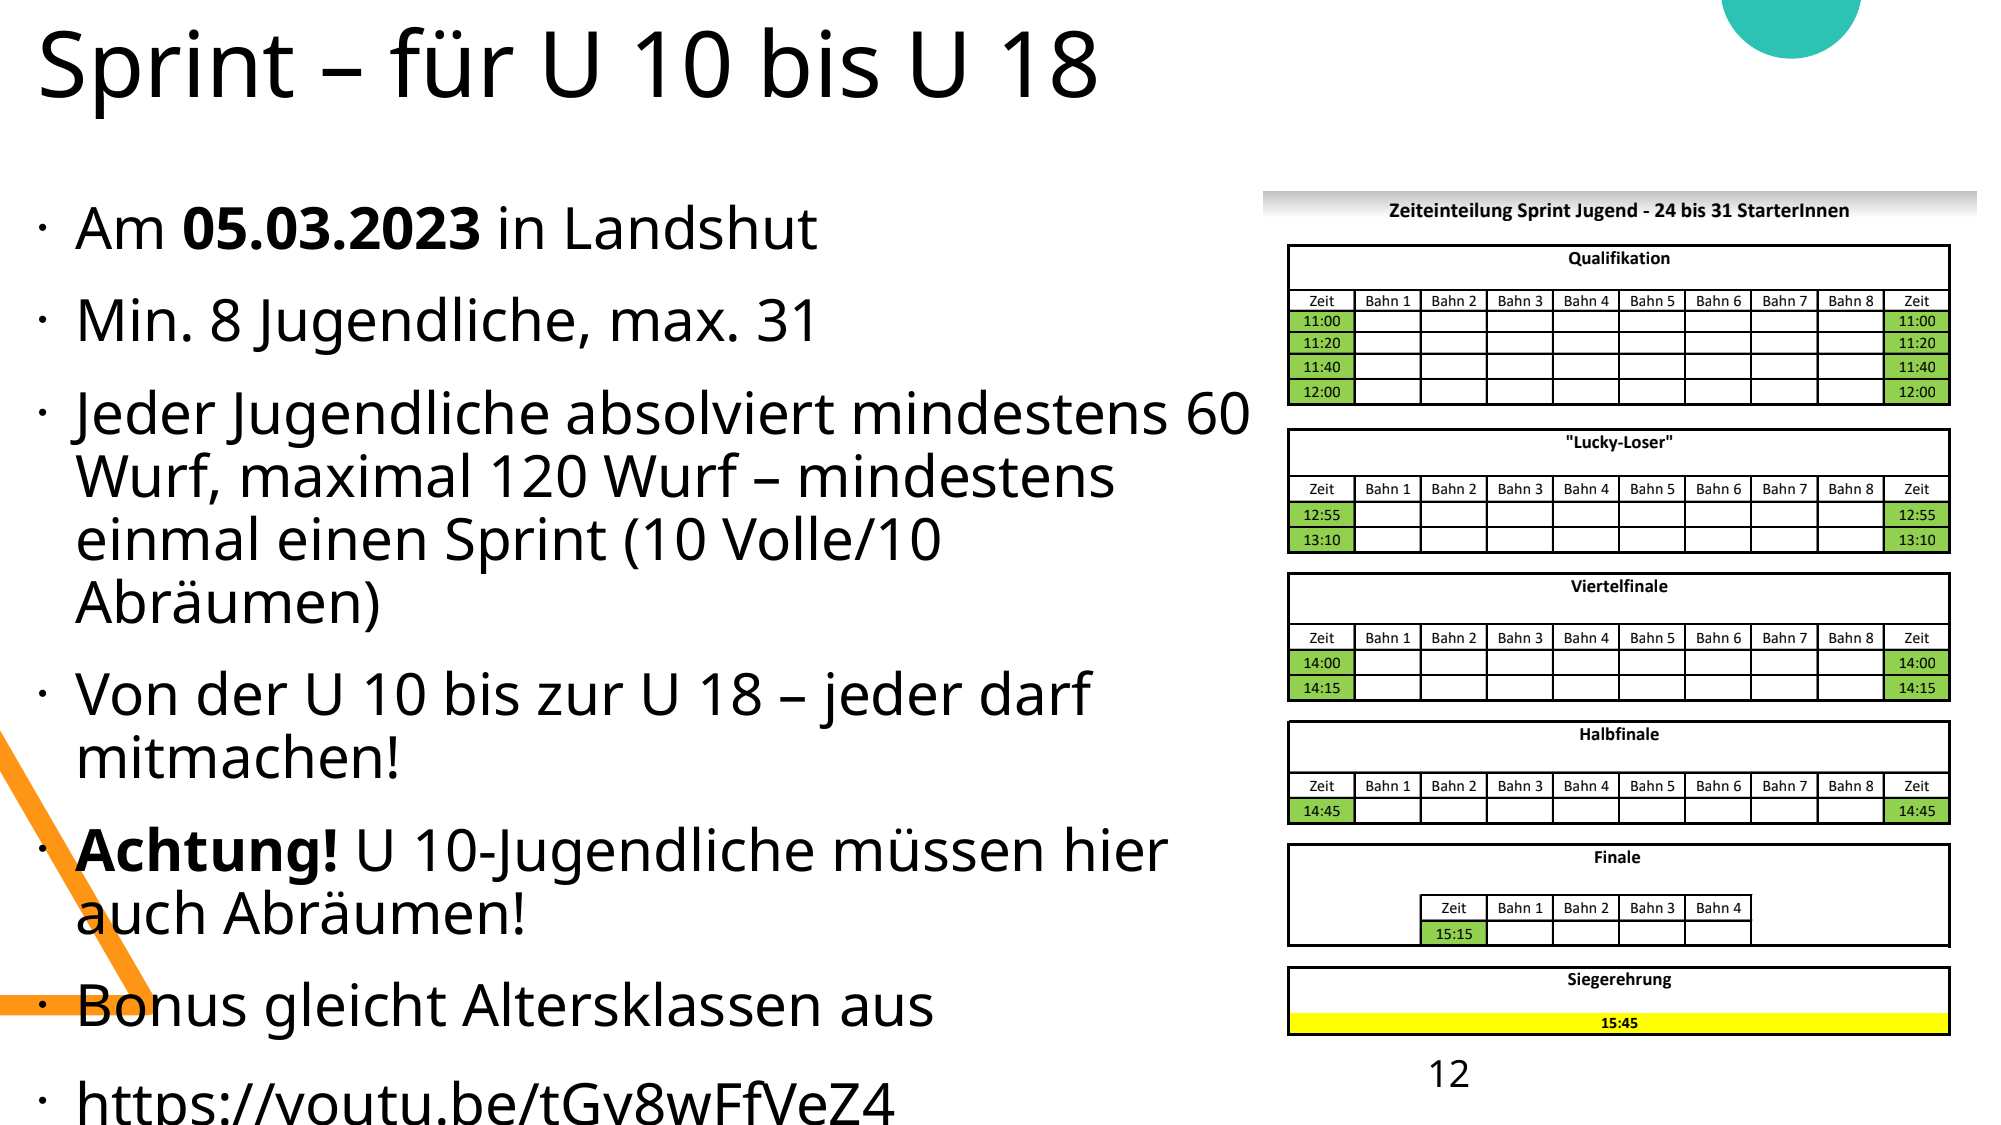

# Sprint – für U 10 bis U 18
Am 05.03.2023 in Landshut
Min. 8 Jugendliche, max. 31
Jeder Jugendliche absolviert mindestens 60 Wurf, maximal 120 Wurf – mindestens einmal einen Sprint (10 Volle/10 Abräumen)
Von der U 10 bis zur U 18 – jeder darf mitmachen!
Achtung! U 10-Jugendliche müssen hier auch Abräumen!
Bonus gleicht Altersklassen aus
https://youtu.be/tGy8wFfVeZ4